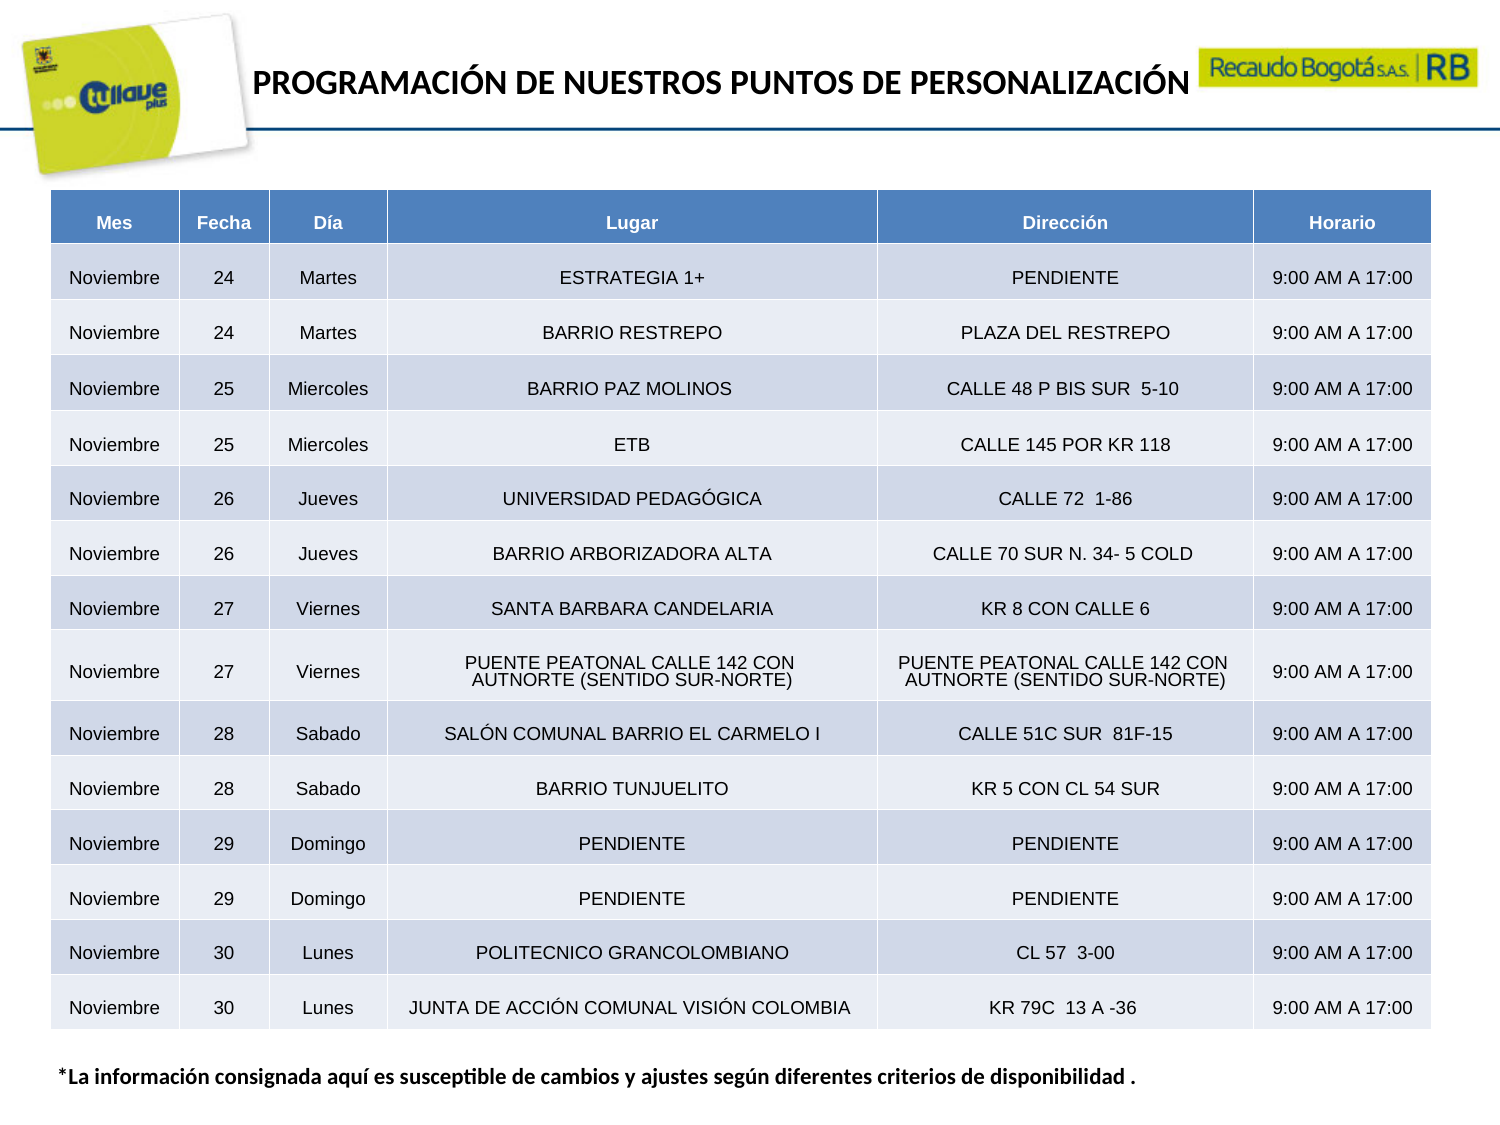

PROGRAMACIÓN DE NUESTROS PUNTOS DE PERSONALIZACIÓN
| Mes | Fecha | Día | Lugar | Dirección | Horario |
| --- | --- | --- | --- | --- | --- |
| Noviembre | 24 | Martes | ESTRATEGIA 1+ | PENDIENTE | 9:00 AM A 17:00 |
| Noviembre | 24 | Martes | BARRIO RESTREPO | PLAZA DEL RESTREPO | 9:00 AM A 17:00 |
| Noviembre | 25 | Miercoles | BARRIO PAZ MOLINOS | CALLE 48 P BIS SUR  5-10 | 9:00 AM A 17:00 |
| Noviembre | 25 | Miercoles | ETB | CALLE 145 POR KR 118 | 9:00 AM A 17:00 |
| Noviembre | 26 | Jueves | UNIVERSIDAD PEDAGÓGICA | CALLE 72  1-86 | 9:00 AM A 17:00 |
| Noviembre | 26 | Jueves | BARRIO ARBORIZADORA ALTA | CALLE 70 SUR N. 34- 5 COLD | 9:00 AM A 17:00 |
| Noviembre | 27 | Viernes | SANTA BARBARA CANDELARIA | KR 8 CON CALLE 6 | 9:00 AM A 17:00 |
| Noviembre | 27 | Viernes | PUENTE PEATONAL CALLE 142 CON AUTNORTE (SENTIDO SUR-NORTE) | PUENTE PEATONAL CALLE 142 CON AUTNORTE (SENTIDO SUR-NORTE) | 9:00 AM A 17:00 |
| Noviembre | 28 | Sabado | SALÓN COMUNAL BARRIO EL CARMELO I | CALLE 51C SUR  81F-15 | 9:00 AM A 17:00 |
| Noviembre | 28 | Sabado | BARRIO TUNJUELITO | KR 5 CON CL 54 SUR | 9:00 AM A 17:00 |
| Noviembre | 29 | Domingo | PENDIENTE | PENDIENTE | 9:00 AM A 17:00 |
| Noviembre | 29 | Domingo | PENDIENTE | PENDIENTE | 9:00 AM A 17:00 |
| Noviembre | 30 | Lunes | POLITECNICO GRANCOLOMBIANO | CL 57  3-00 | 9:00 AM A 17:00 |
| Noviembre | 30 | Lunes | JUNTA DE ACCIÓN COMUNAL VISIÓN COLOMBIA | KR 79C  13 A -36 | 9:00 AM A 17:00 |
*La información consignada aquí es susceptible de cambios y ajustes según diferentes criterios de disponibilidad .